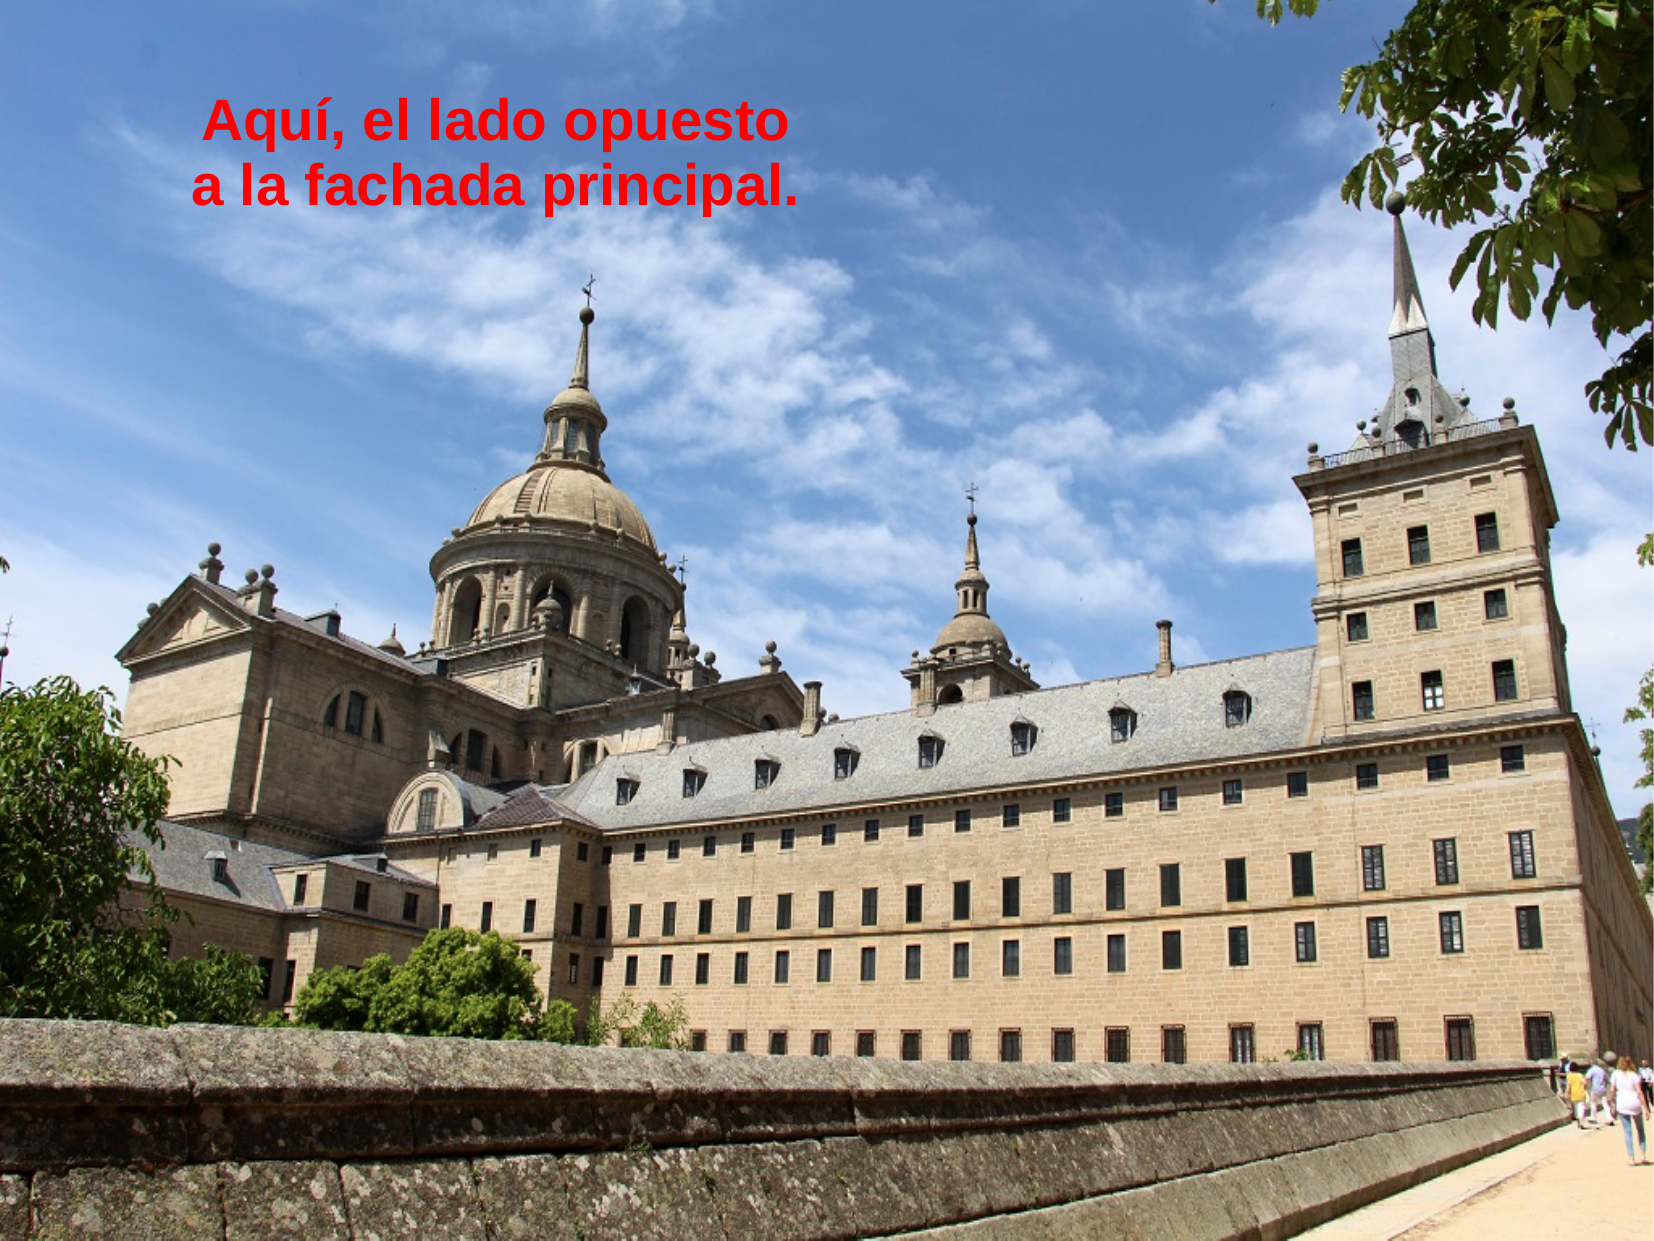

# Aquí, el lado opuesto a la fachada principal.